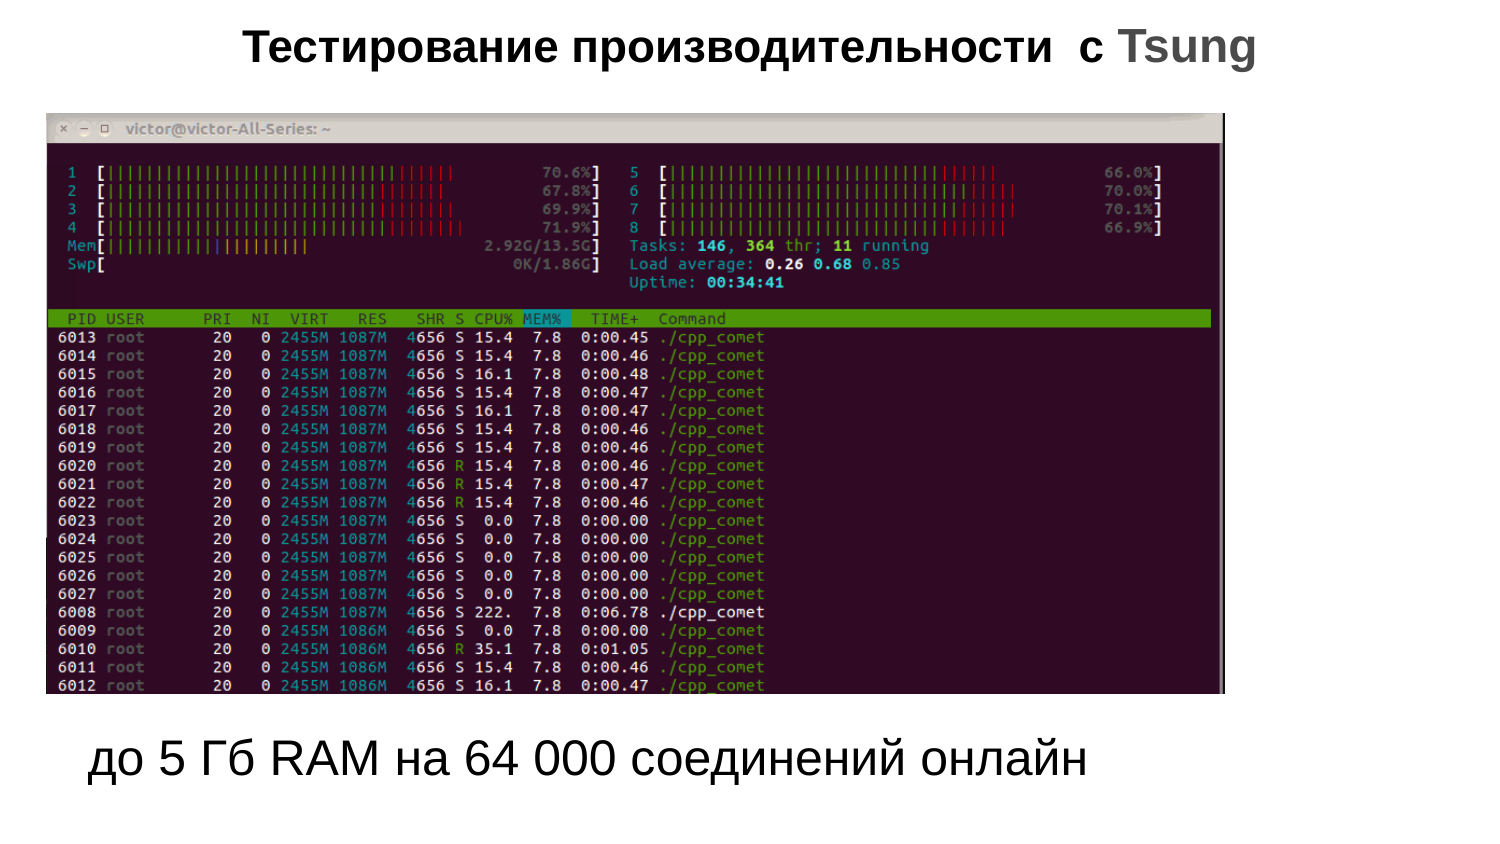

Тестирование производительности с Tsung
до 5 Гб RAM на 64 000 соединений онлайн